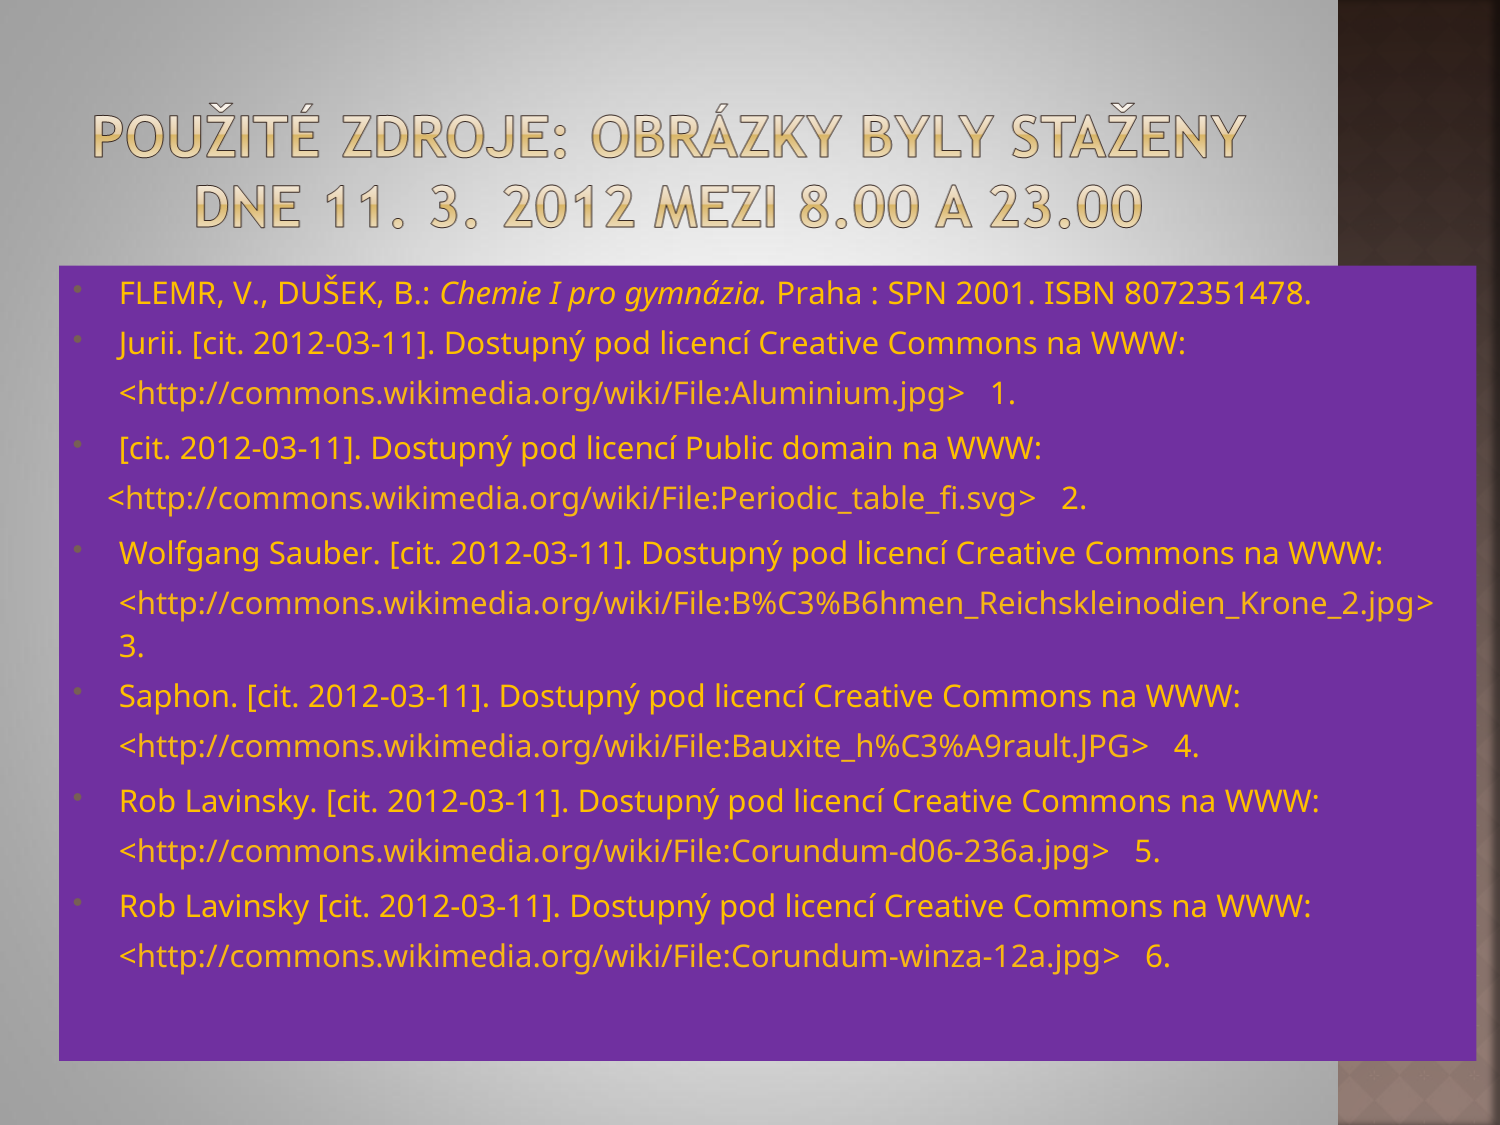

# FLEMR, V., DUŠEK, B.: Chemie I pro gymnázia. Praha : SPN 2001. ISBN 8072351478.
Jurii. [cit. 2012-03-11]. Dostupný pod licencí Creative Commons na WWW:
<http://commons.wikimedia.org/wiki/File:Aluminium.jpg> 1.
[cit. 2012-03-11]. Dostupný pod licencí Public domain na WWW:
 <http://commons.wikimedia.org/wiki/File:Periodic_table_fi.svg> 2.
Wolfgang Sauber. [cit. 2012-03-11]. Dostupný pod licencí Creative Commons na WWW:
<http://commons.wikimedia.org/wiki/File:B%C3%B6hmen_Reichskleinodien_Krone_2.jpg> 3.
Saphon. [cit. 2012-03-11]. Dostupný pod licencí Creative Commons na WWW:
<http://commons.wikimedia.org/wiki/File:Bauxite_h%C3%A9rault.JPG> 4.
Rob Lavinsky. [cit. 2012-03-11]. Dostupný pod licencí Creative Commons na WWW:
<http://commons.wikimedia.org/wiki/File:Corundum-d06-236a.jpg> 5.
Rob Lavinsky [cit. 2012-03-11]. Dostupný pod licencí Creative Commons na WWW:
<http://commons.wikimedia.org/wiki/File:Corundum-winza-12a.jpg> 6.